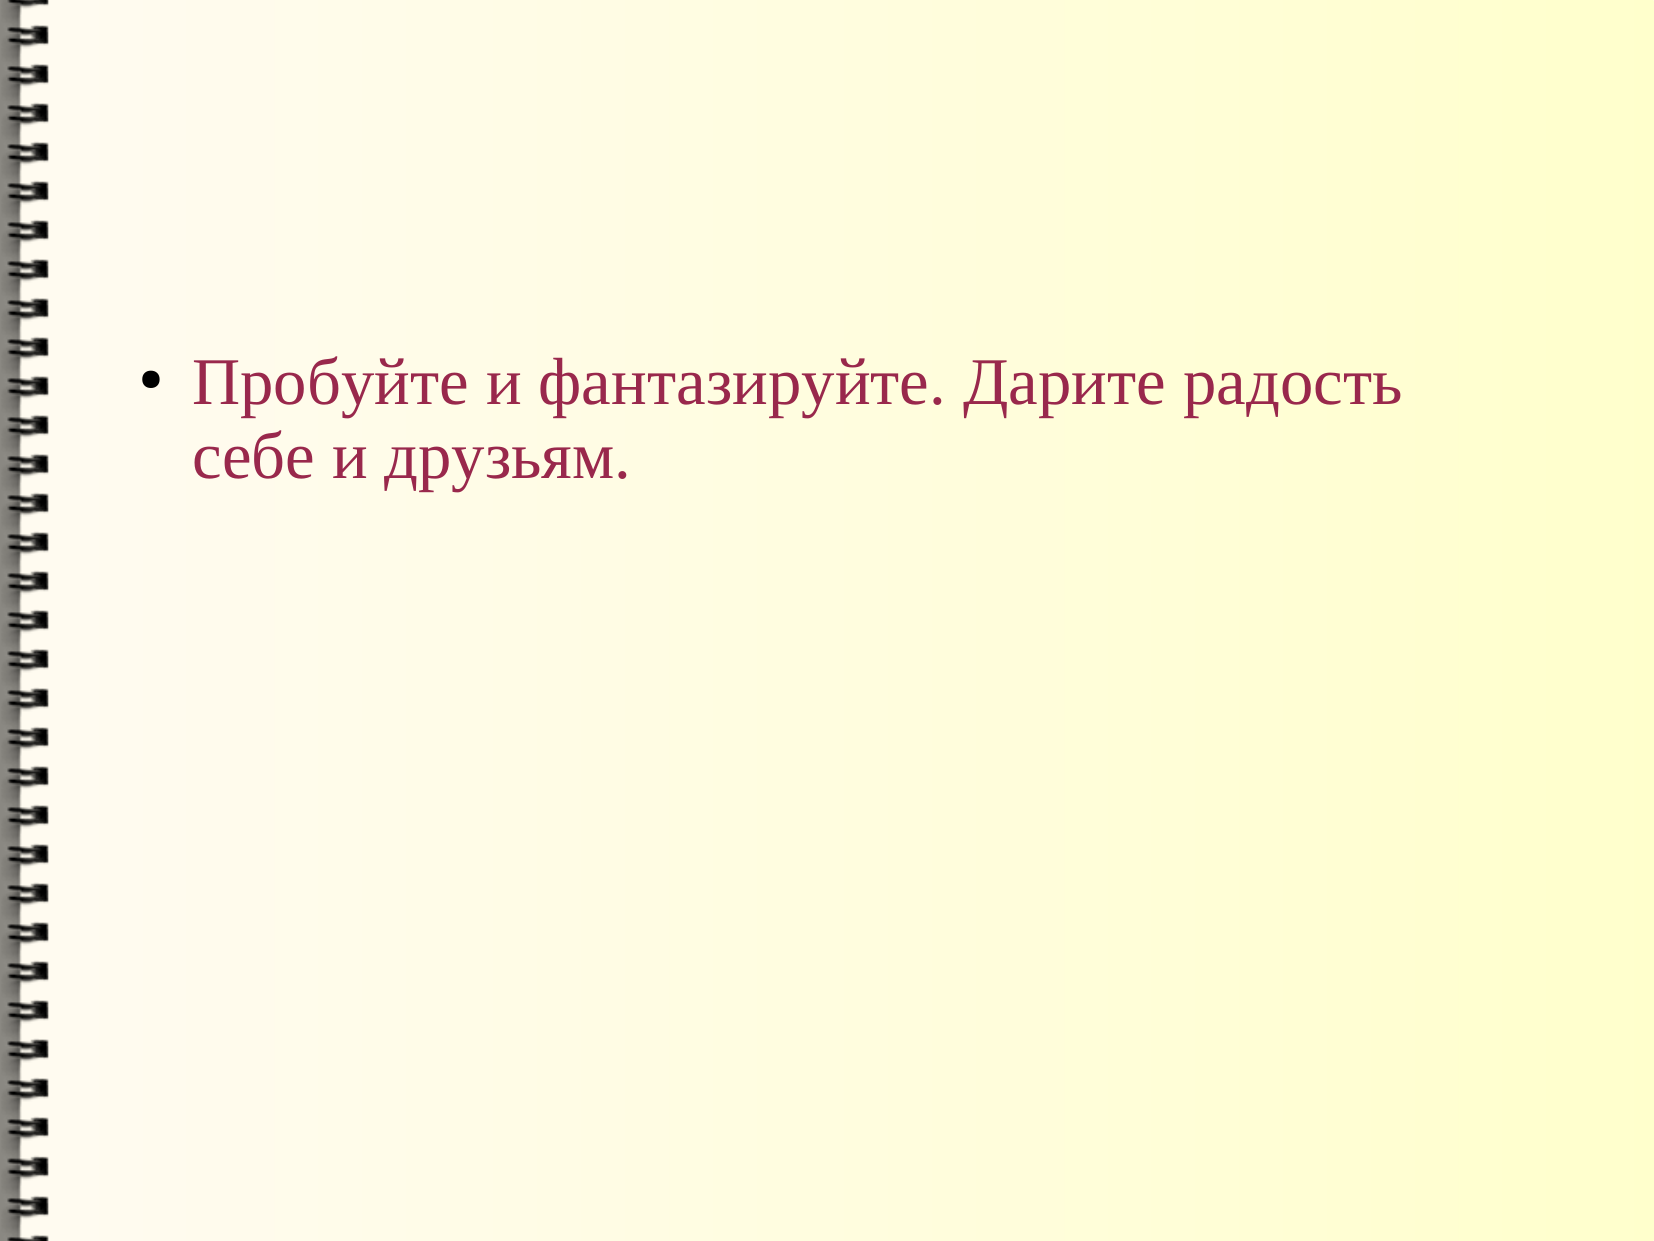

#
Пробуйте и фантазируйте. Дарите радость себе и друзьям.